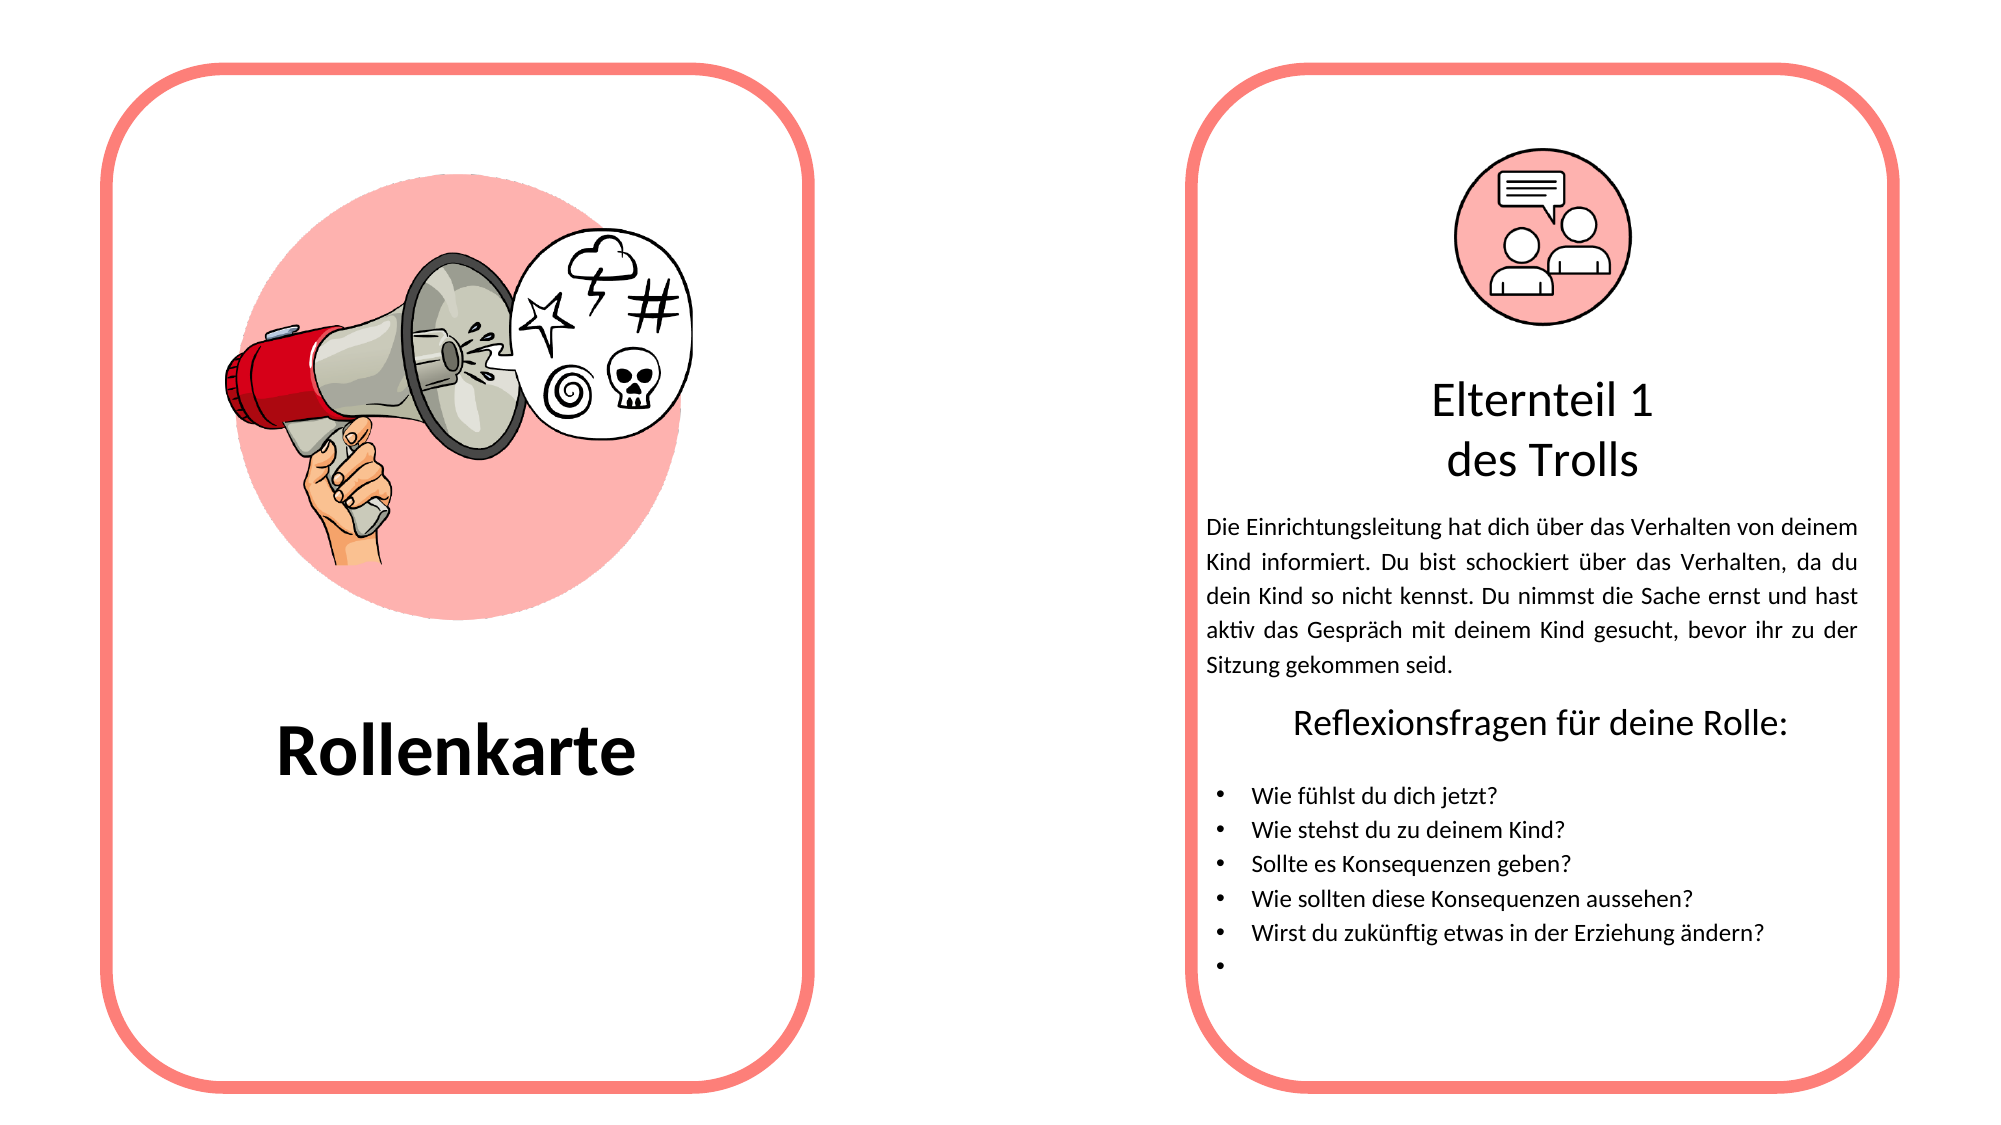

Elternteil 1
des Trolls
Die Einrichtungsleitung hat dich über das Verhalten von deinem Kind informiert. Du bist schockiert über das Verhalten, da du dein Kind so nicht kennst. Du nimmst die Sache ernst und hast aktiv das Gespräch mit deinem Kind gesucht, bevor ihr zu der Sitzung gekommen seid.
Reflexionsfragen für deine Rolle:
Rollenkarte
Wie fühlst du dich jetzt?
Wie stehst du zu deinem Kind?
Sollte es Konsequenzen geben?
Wie sollten diese Konsequenzen aussehen?
Wirst du zukünftig etwas in der Erziehung ändern?